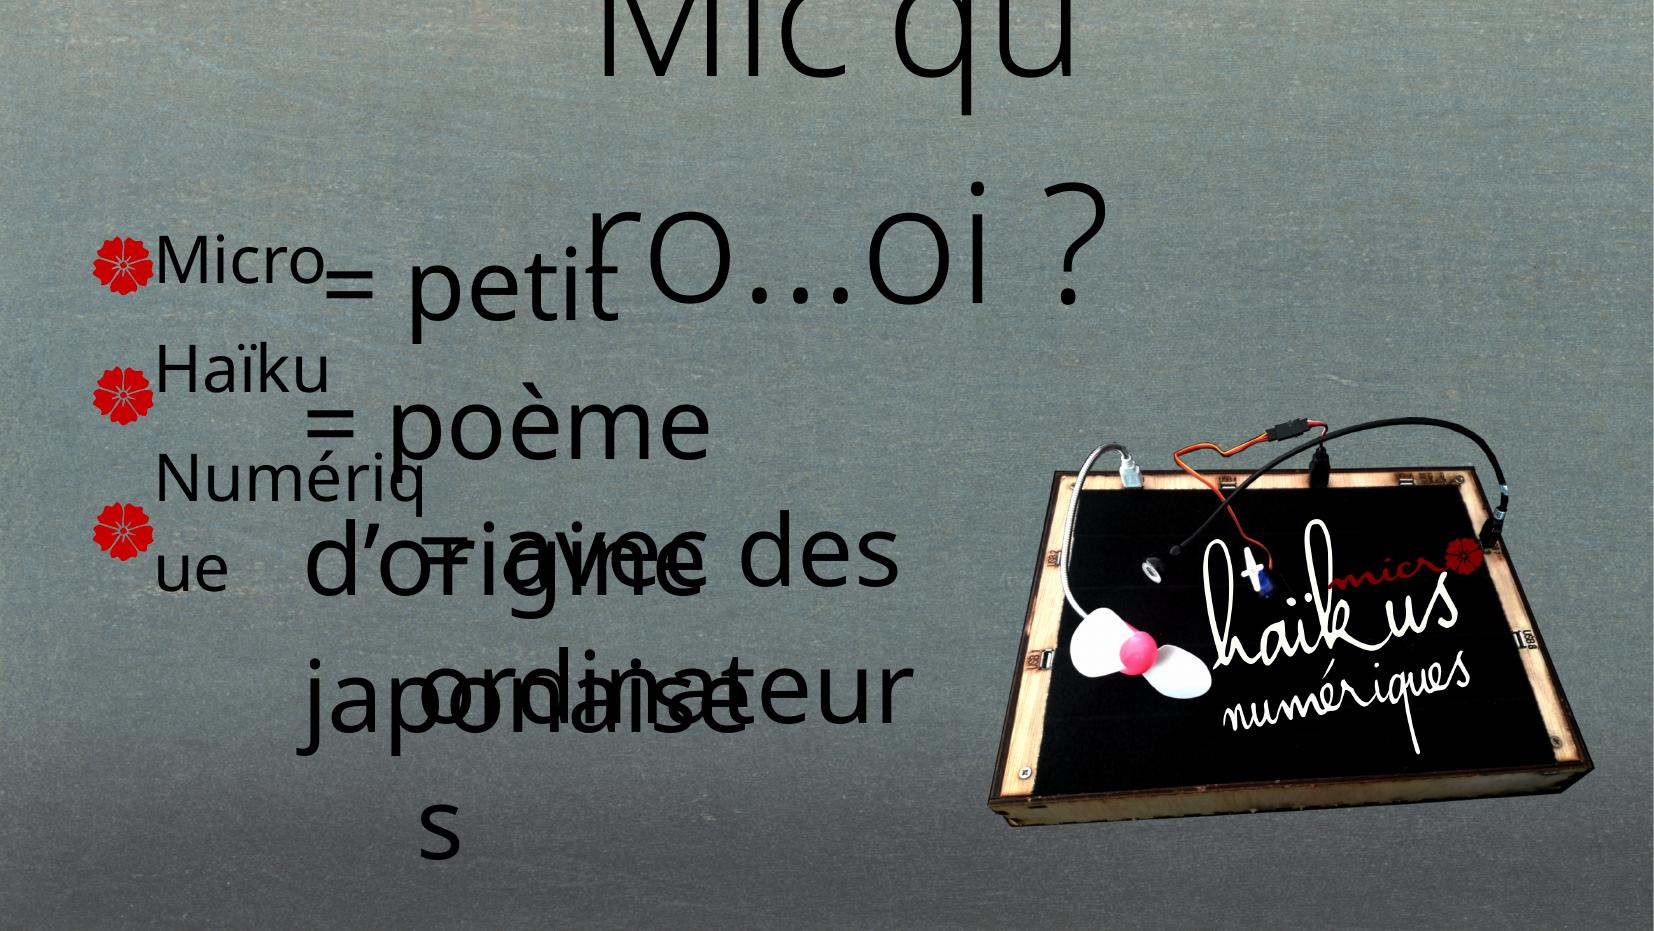

# Micro...
quoi ?
= petit
Micro
Haïku
Numérique
= poème d’origine japonaise
= avec des ordinateurs